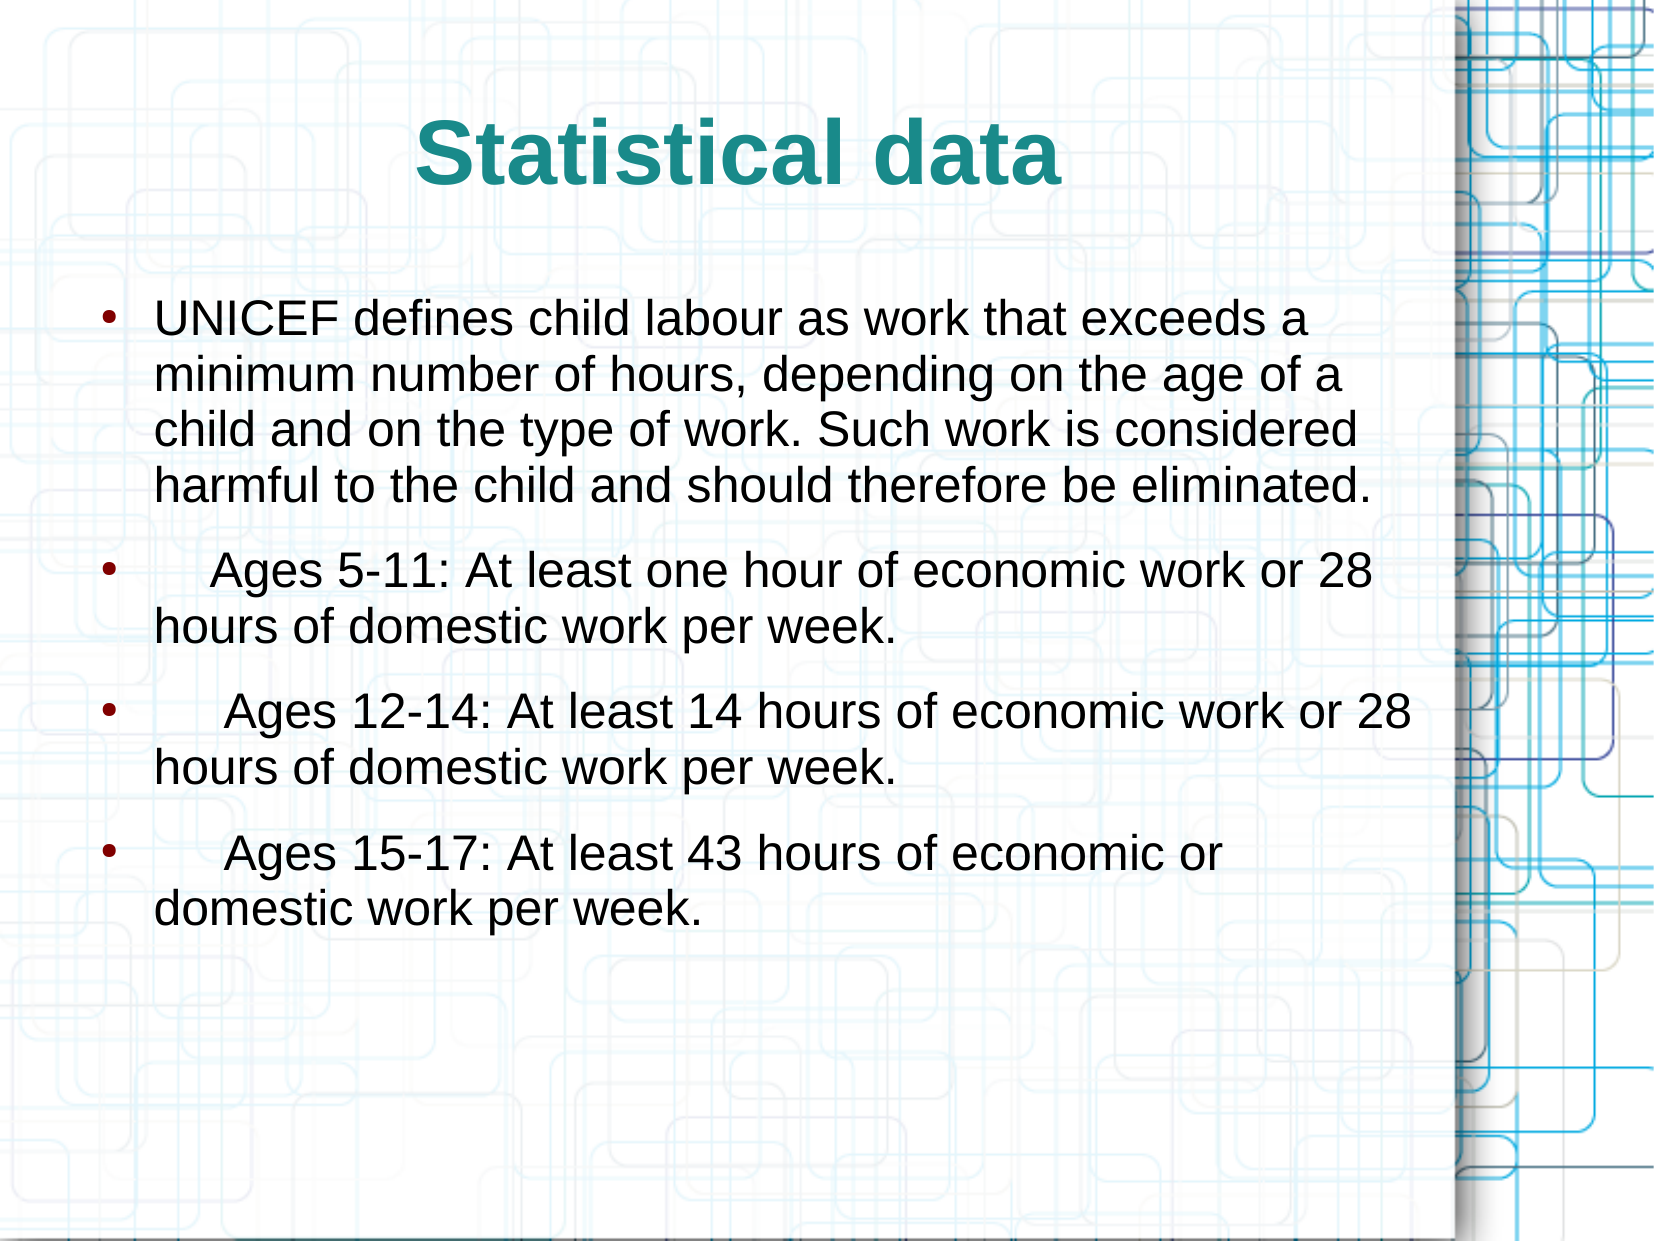

# Statistical data
UNICEF defines child labour as work that exceeds a minimum number of hours, depending on the age of a child and on the type of work. Such work is considered harmful to the child and should therefore be eliminated.
 Ages 5-11: At least one hour of economic work or 28 hours of domestic work per week.
 Ages 12-14: At least 14 hours of economic work or 28 hours of domestic work per week.
 Ages 15-17: At least 43 hours of economic or domestic work per week.